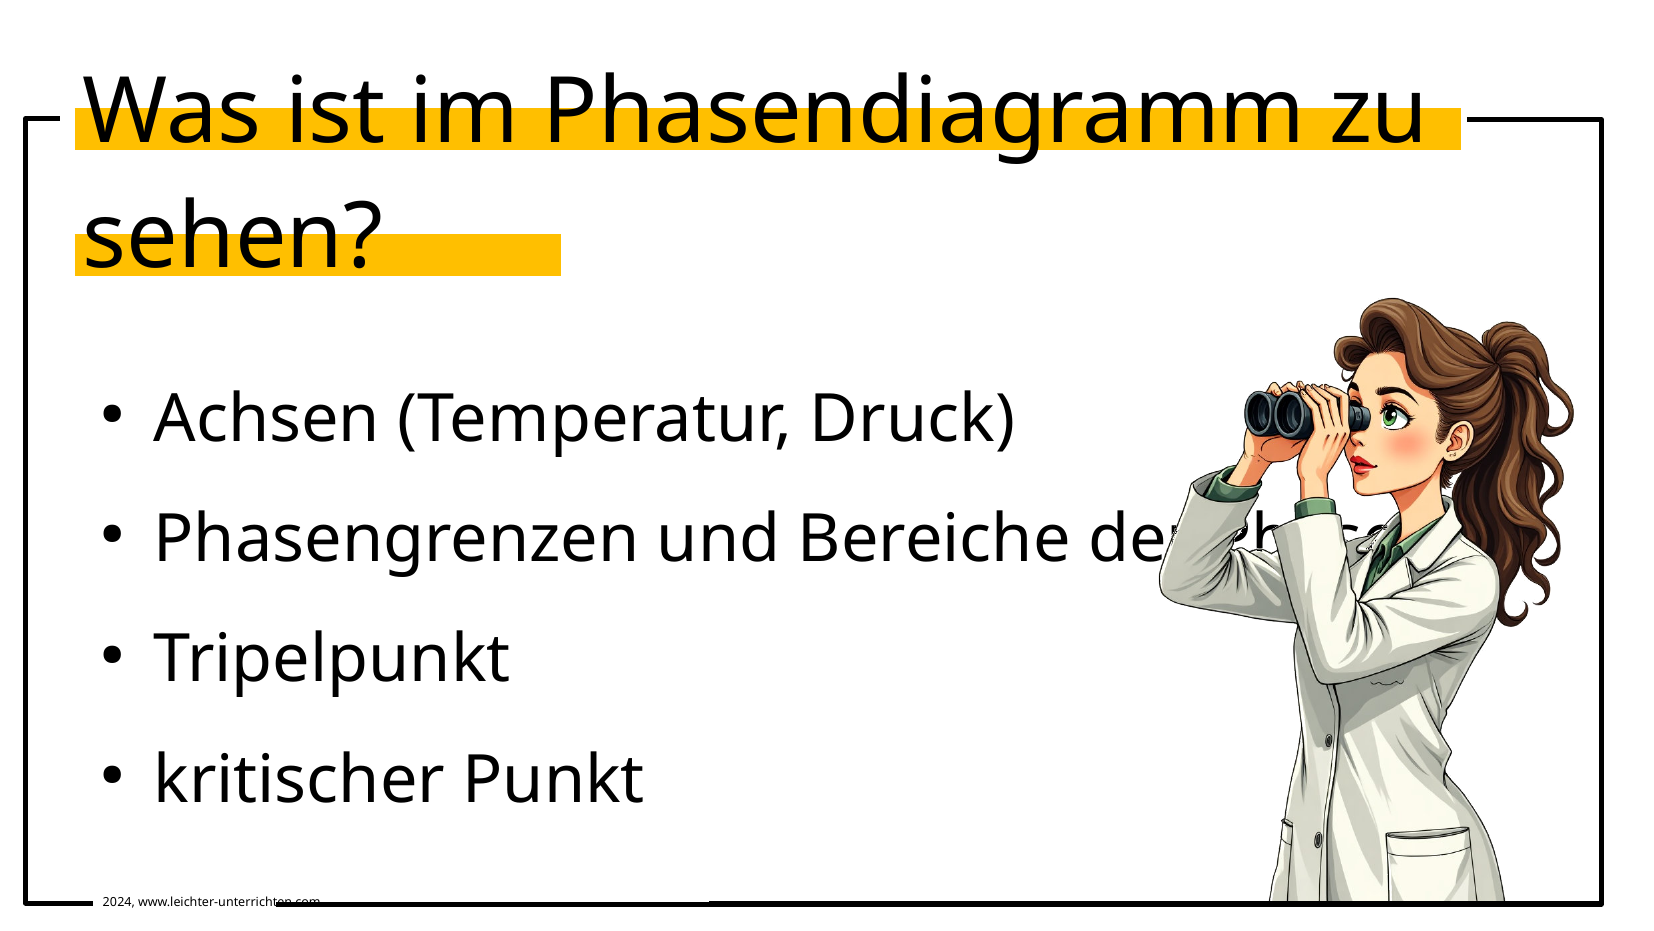

# Was ist im Phasendiagramm zu sehen?
Achsen (Temperatur, Druck)
Phasengrenzen und Bereiche der Phasen
Tripelpunkt
kritischer Punkt